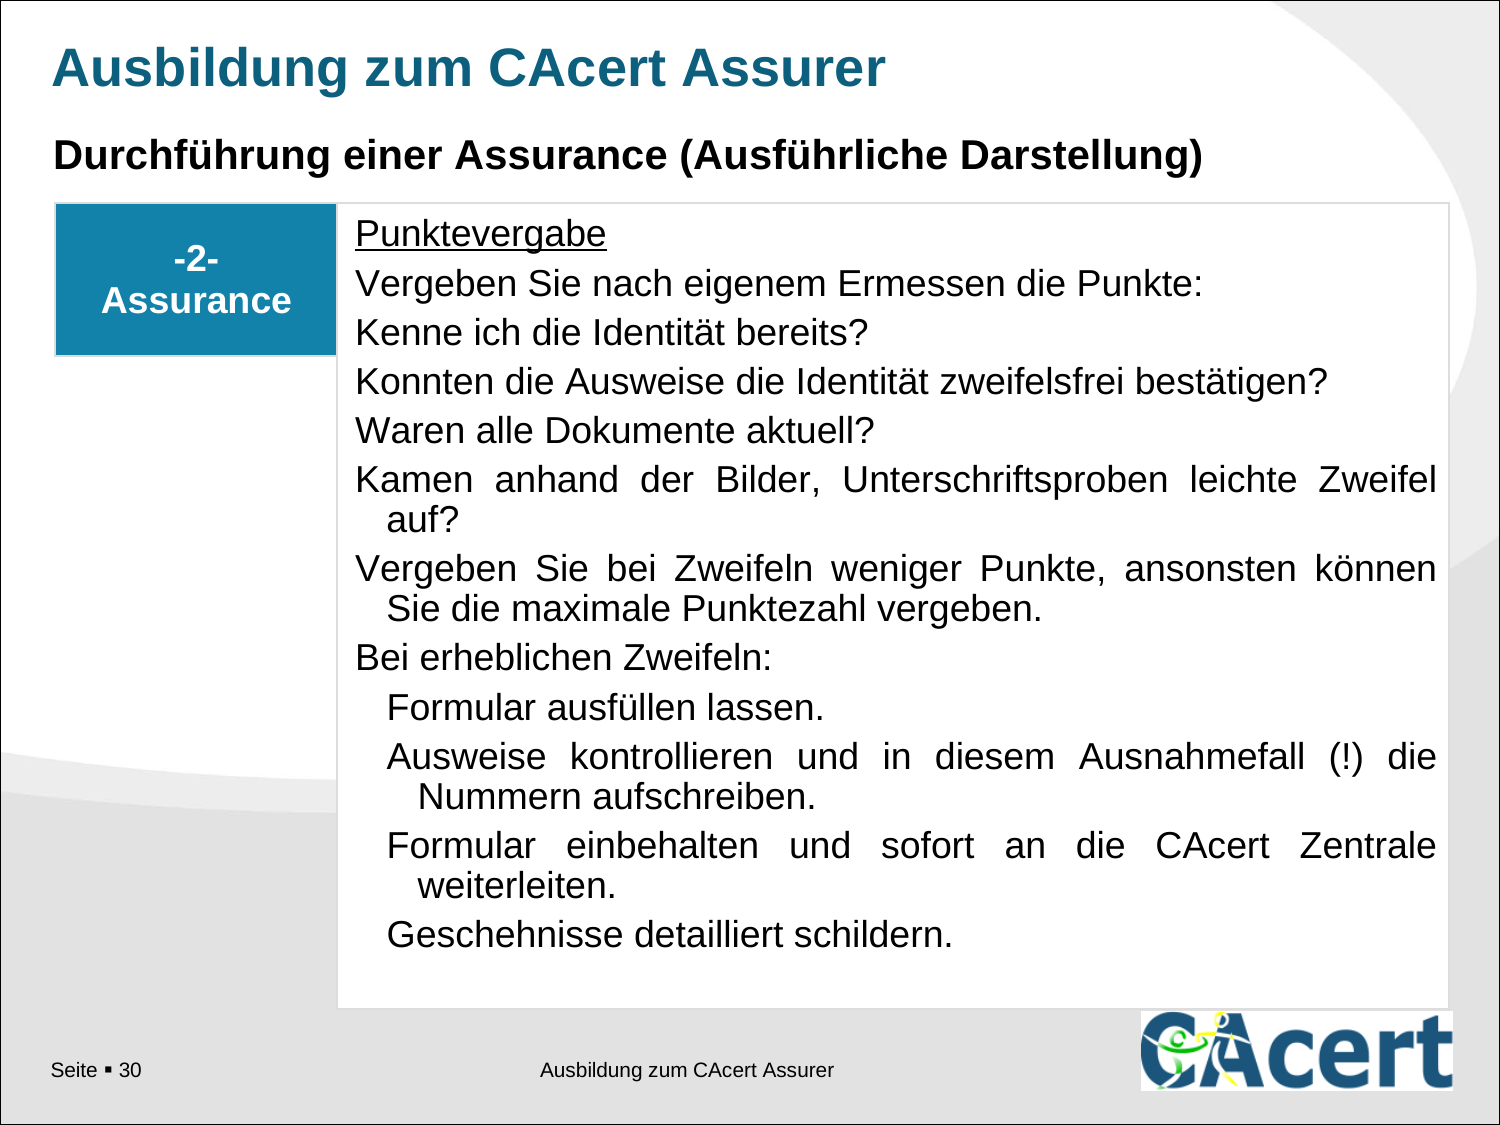

# Ausbildung zum CAcert Assurer
Durchführung einer Assurance (Ausführliche Darstellung)
-2-
Assurance
Punktevergabe
Vergeben Sie nach eigenem Ermessen die Punkte:
Kenne ich die Identität bereits?
Konnten die Ausweise die Identität zweifelsfrei bestätigen?
Waren alle Dokumente aktuell?
Kamen anhand der Bilder, Unterschriftsproben leichte Zweifel auf?
Vergeben Sie bei Zweifeln weniger Punkte, ansonsten können Sie die maximale Punktezahl vergeben.
Bei erheblichen Zweifeln:
Formular ausfüllen lassen.
Ausweise kontrollieren und in diesem Ausnahmefall (!) die Nummern aufschreiben.
Formular einbehalten und sofort an die CAcert Zentrale weiterleiten.
Geschehnisse detailliert schildern.
Ausbildung zum CAcert Assurer